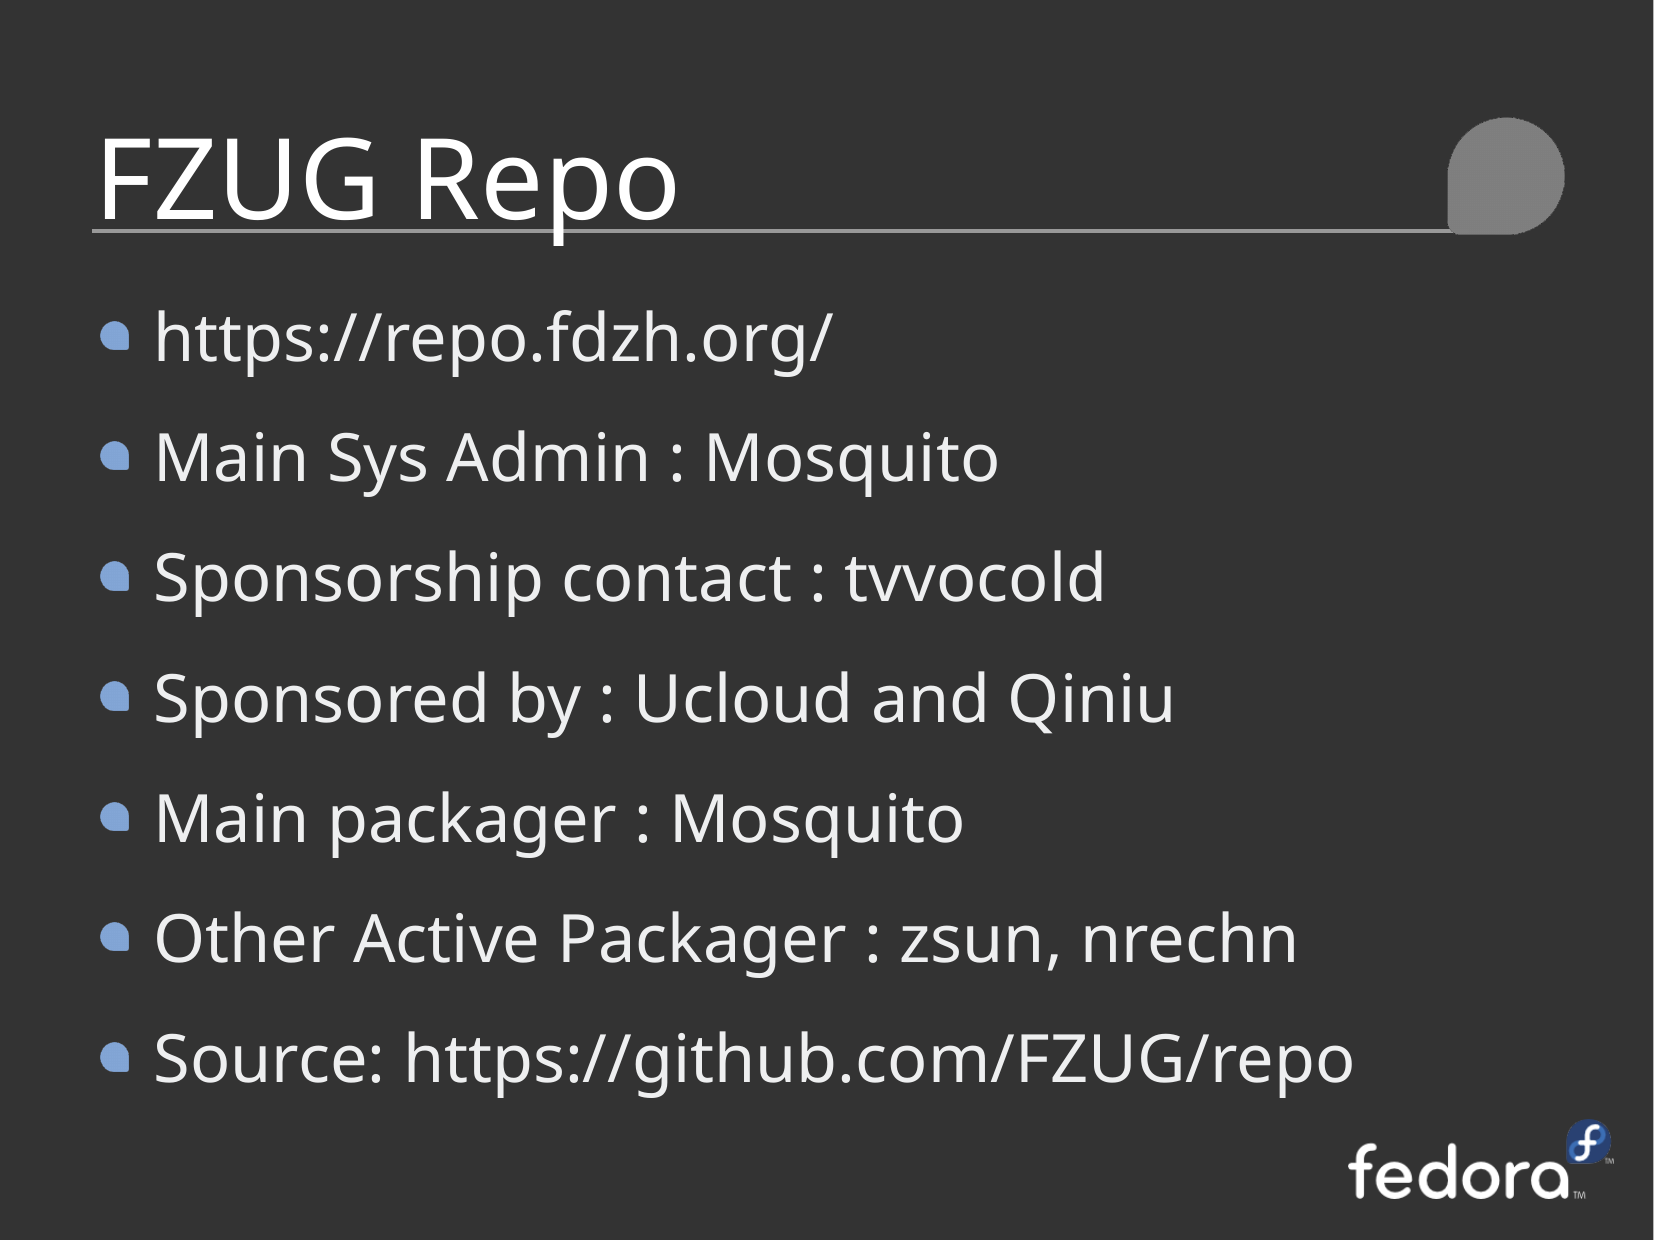

FZUG Repo
# https://repo.fdzh.org/
Main Sys Admin : Mosquito
Sponsorship contact : tvvocold
Sponsored by : Ucloud and Qiniu
Main packager : Mosquito
Other Active Packager : zsun, nrechn
Source: https://github.com/FZUG/repo